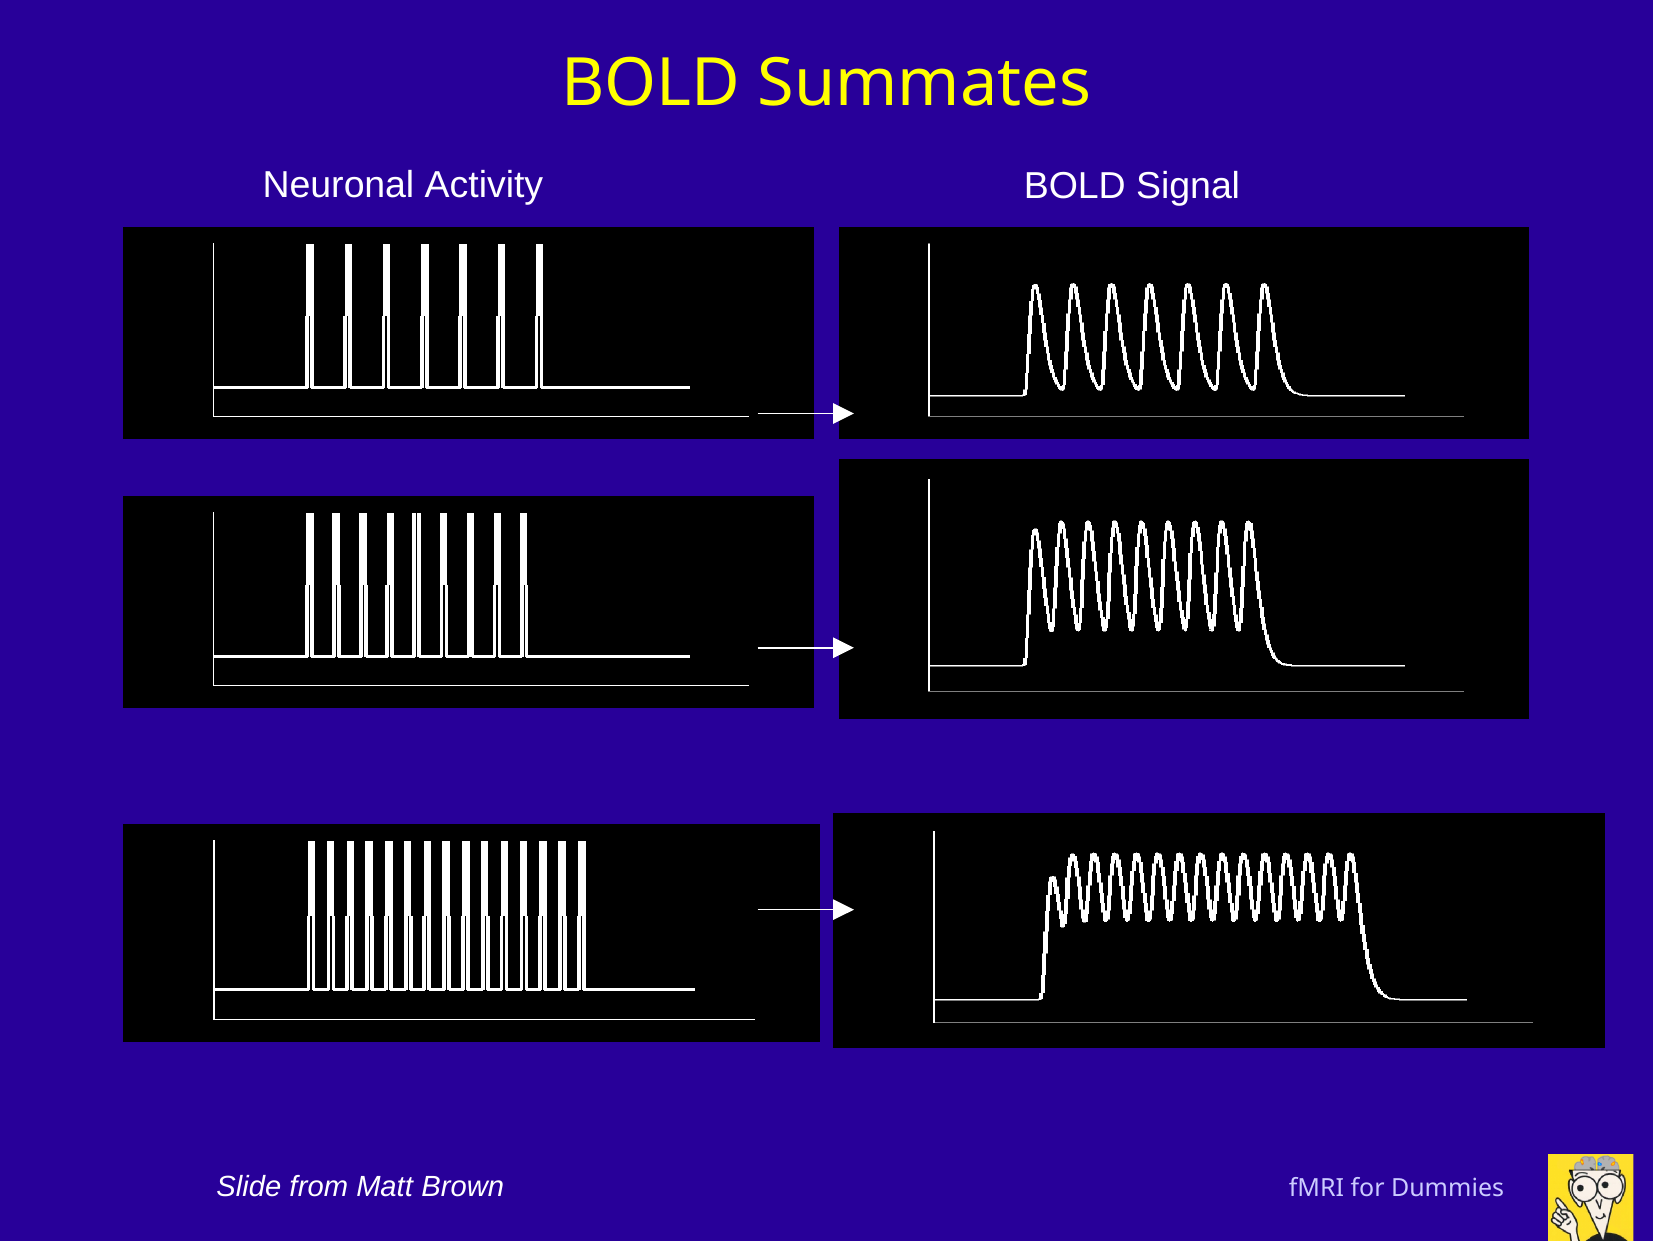

# BOLD Summates
Neuronal Activity
BOLD Signal
fMRI for Dummies
Slide from Matt Brown